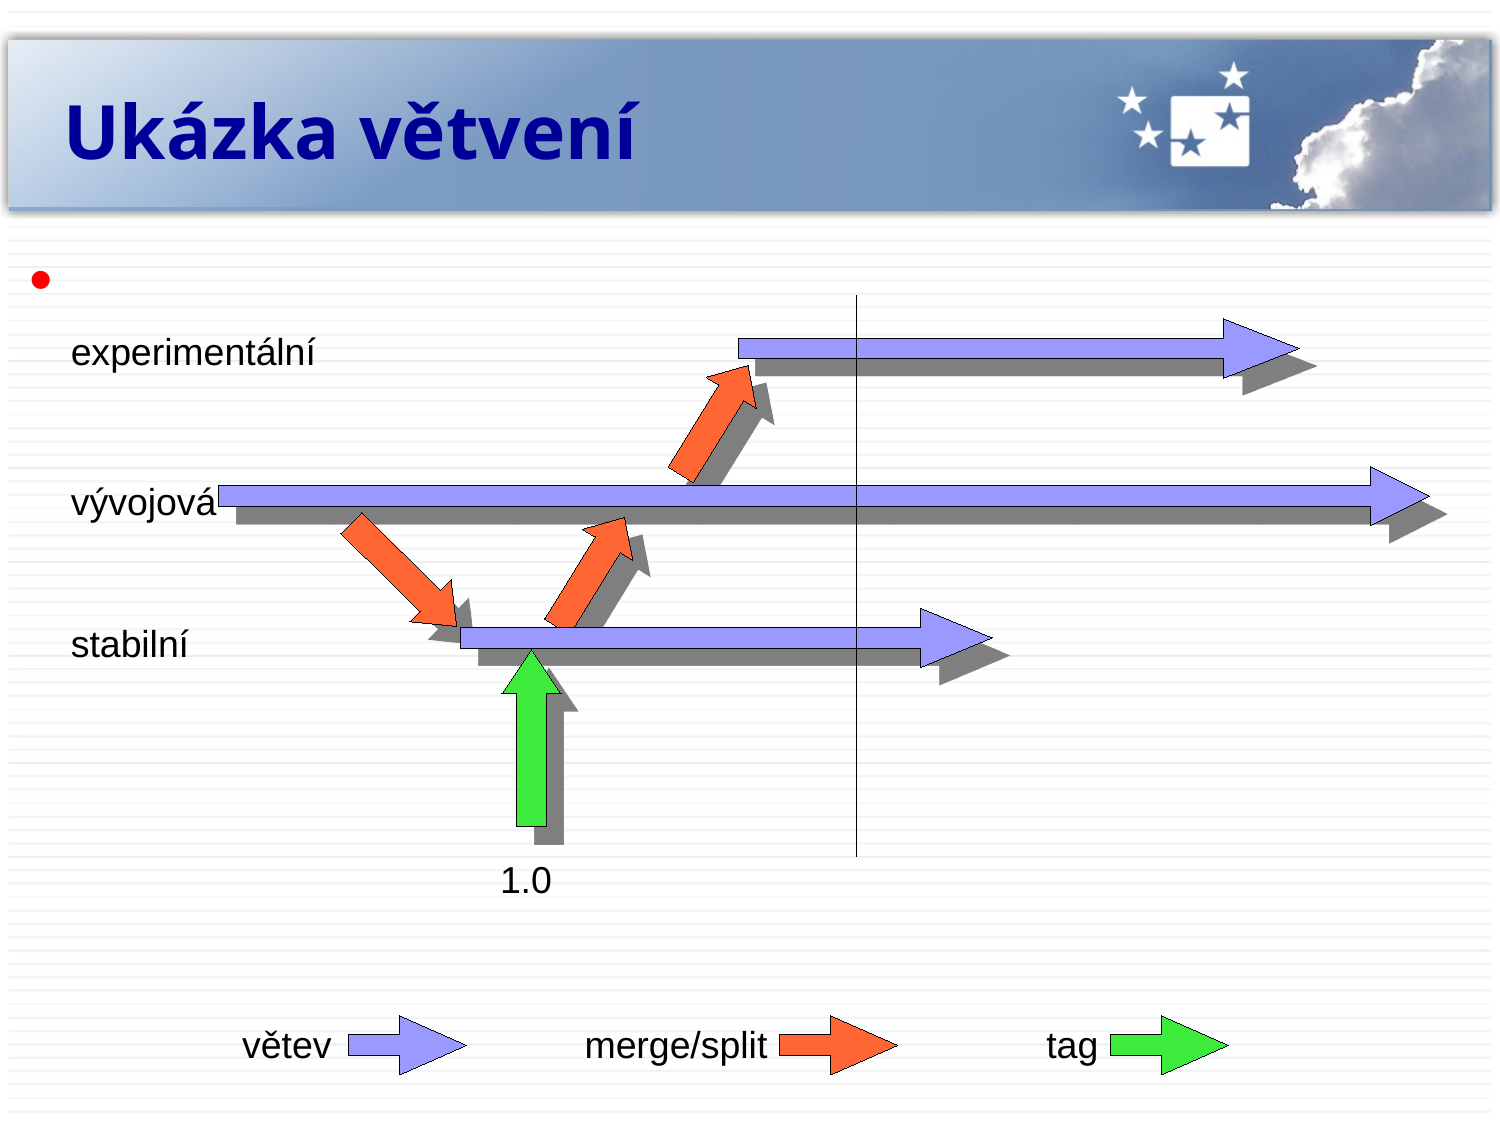

# Ukázka větvení
experimentální
vývojová
stabilní
1.0
větev
merge/split
tag